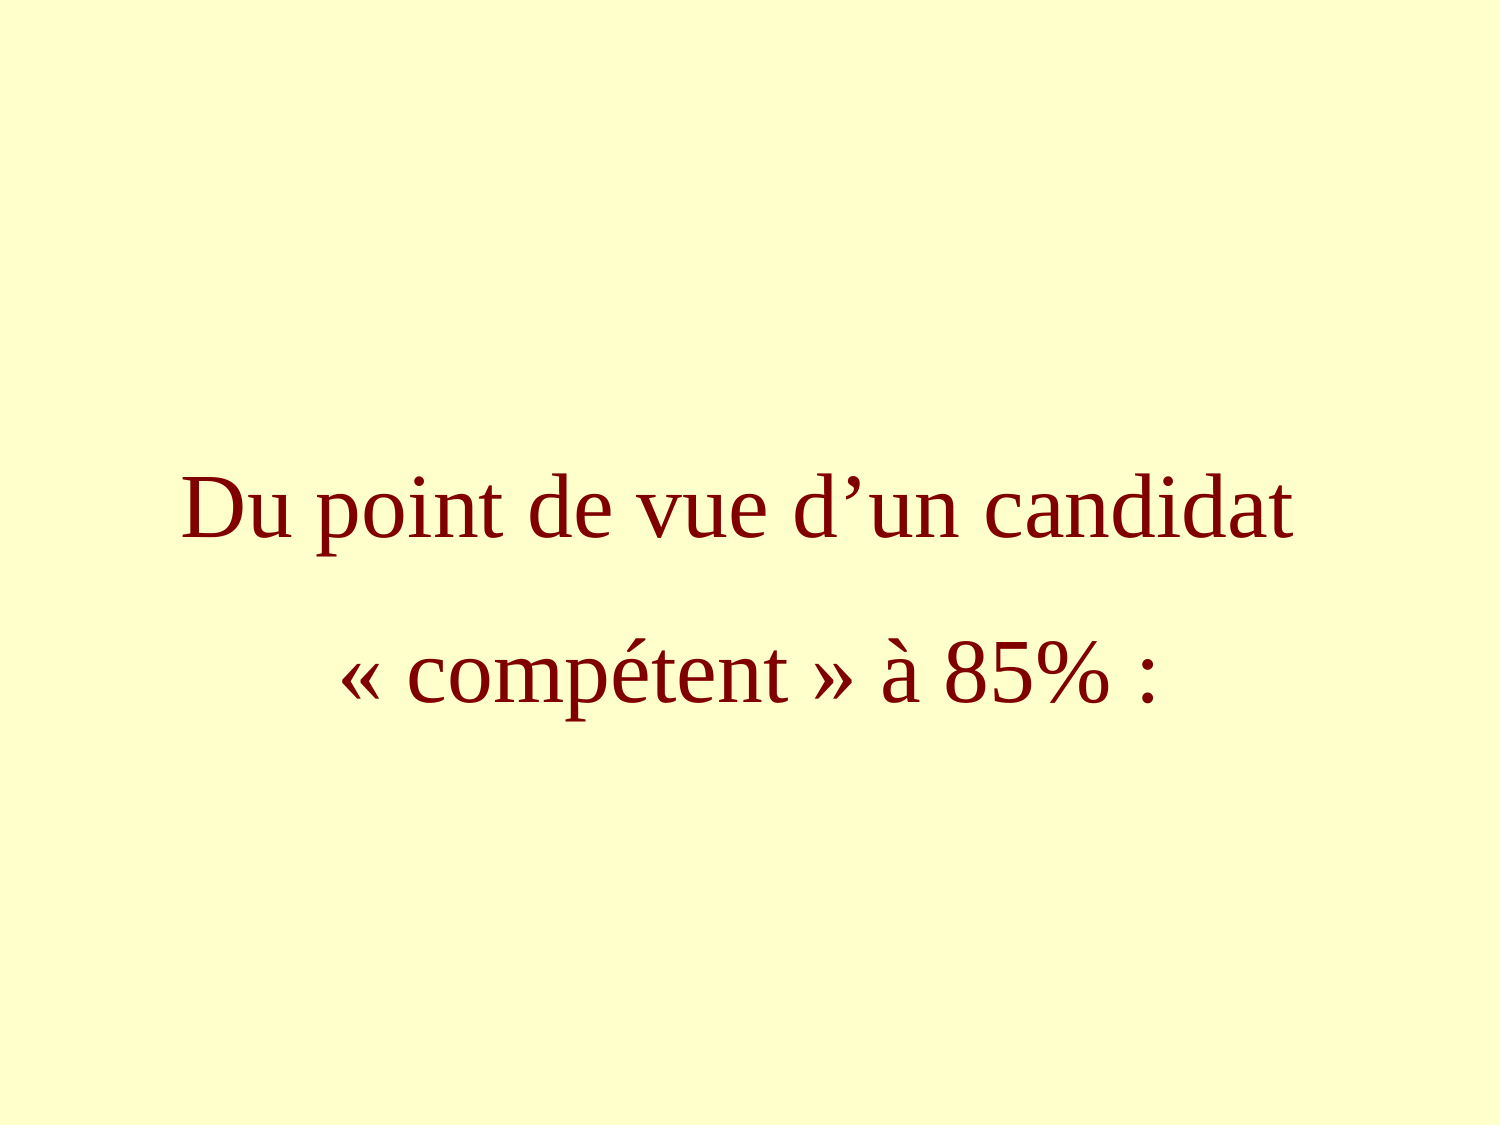

# Du point de vue d’un candidat « compétent » à 85% :